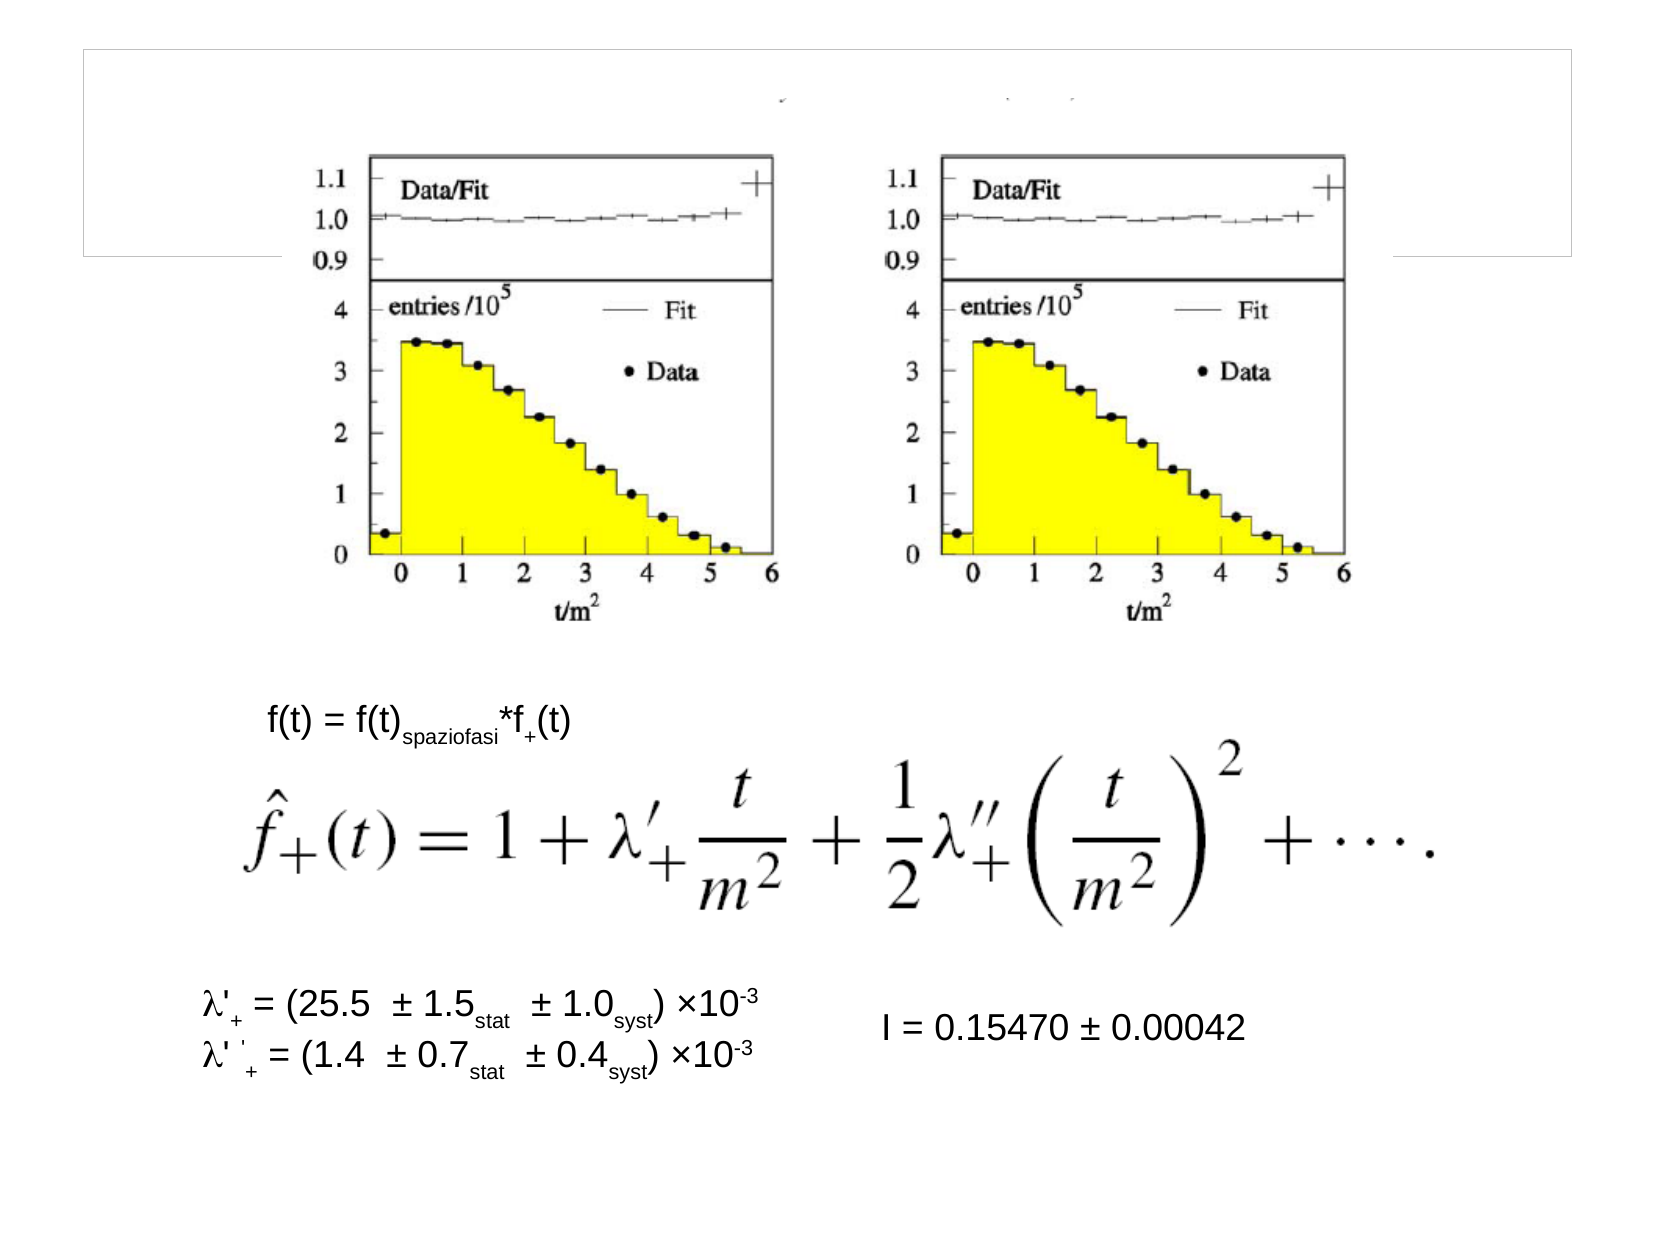

f(t) = f(t)spaziofasi*f+(t)
l'+ = (25.5 ± 1.5stat ± 1.0syst) ×10-3
l' '+ = (1.4 ± 0.7stat ± 0.4syst) ×10-3
I = 0.15470 ± 0.00042